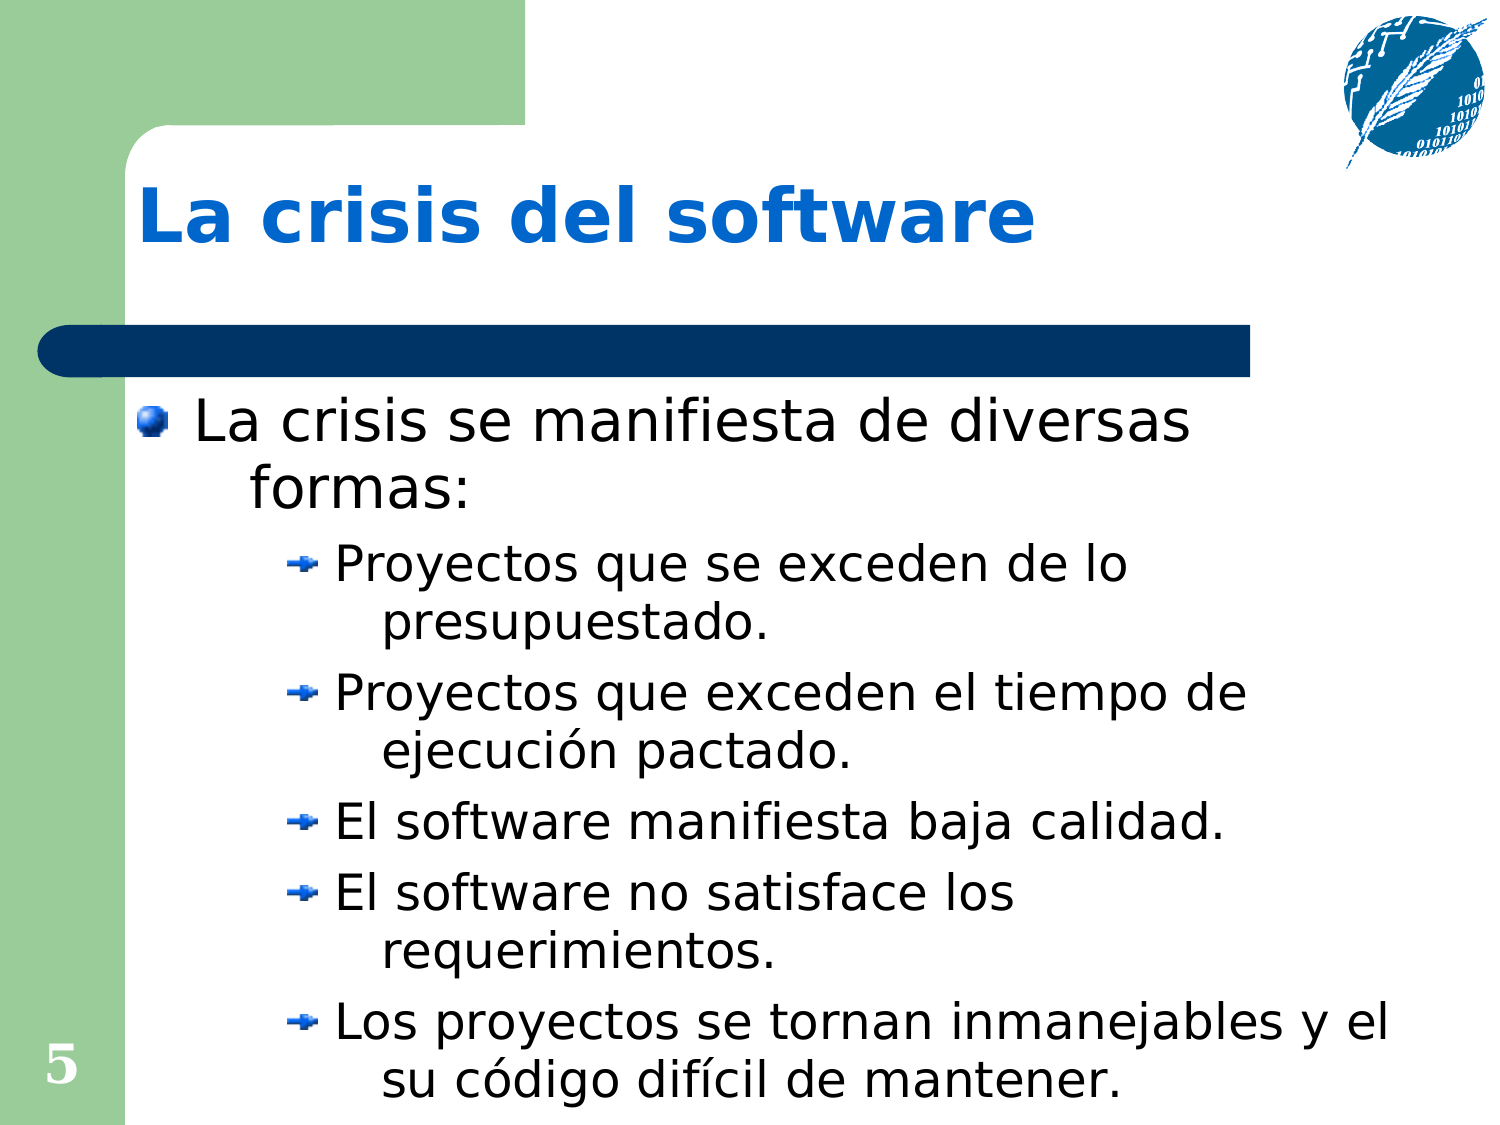

# La crisis del software
La crisis se manifiesta de diversas formas:
Proyectos que se exceden de lo presupuestado.
Proyectos que exceden el tiempo de ejecución pactado.
El software manifiesta baja calidad.
El software no satisface los requerimientos.
Los proyectos se tornan inmanejables y el su código difícil de mantener.
5